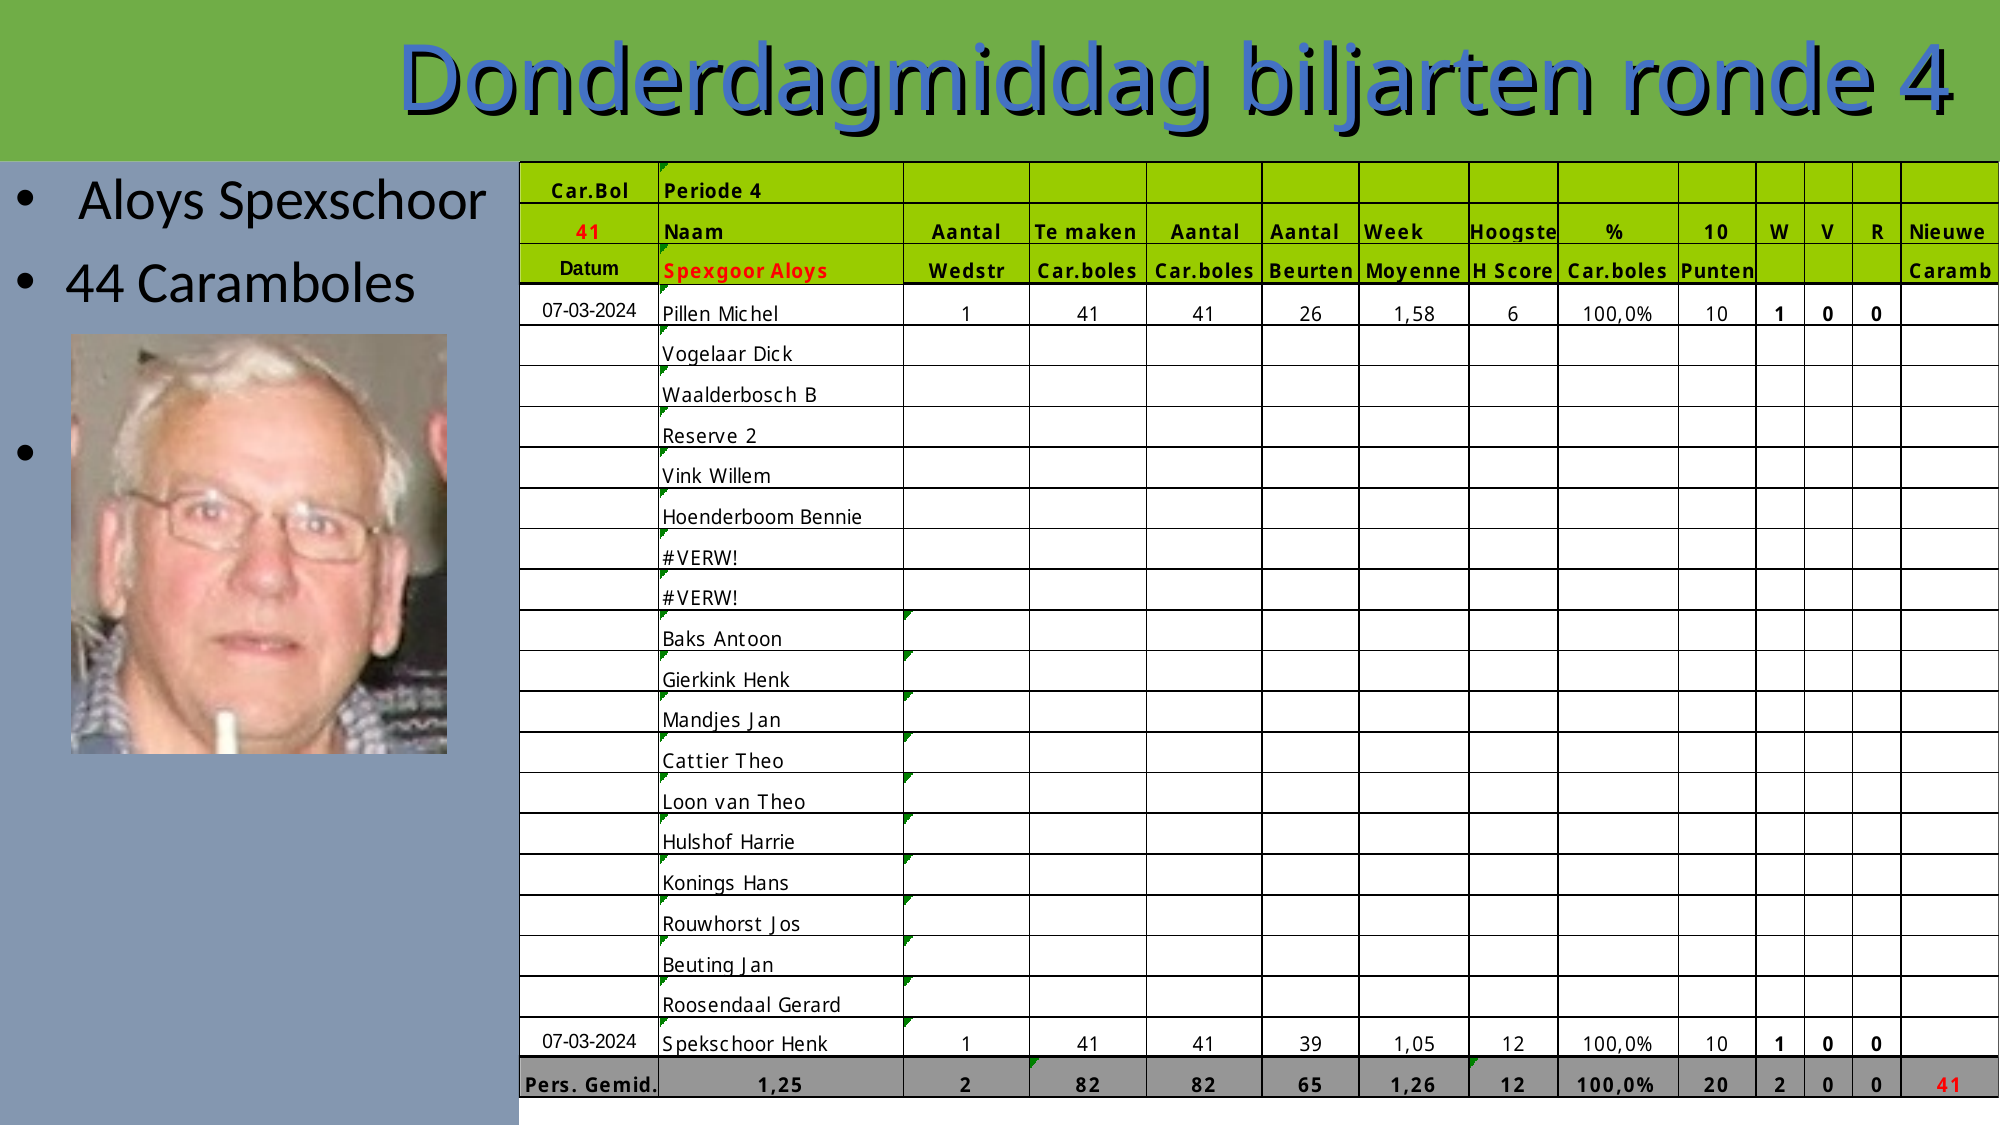

# Donderdagmiddag biljarten ronde 4
 Aloys Spexschoor
 44 Caramboles